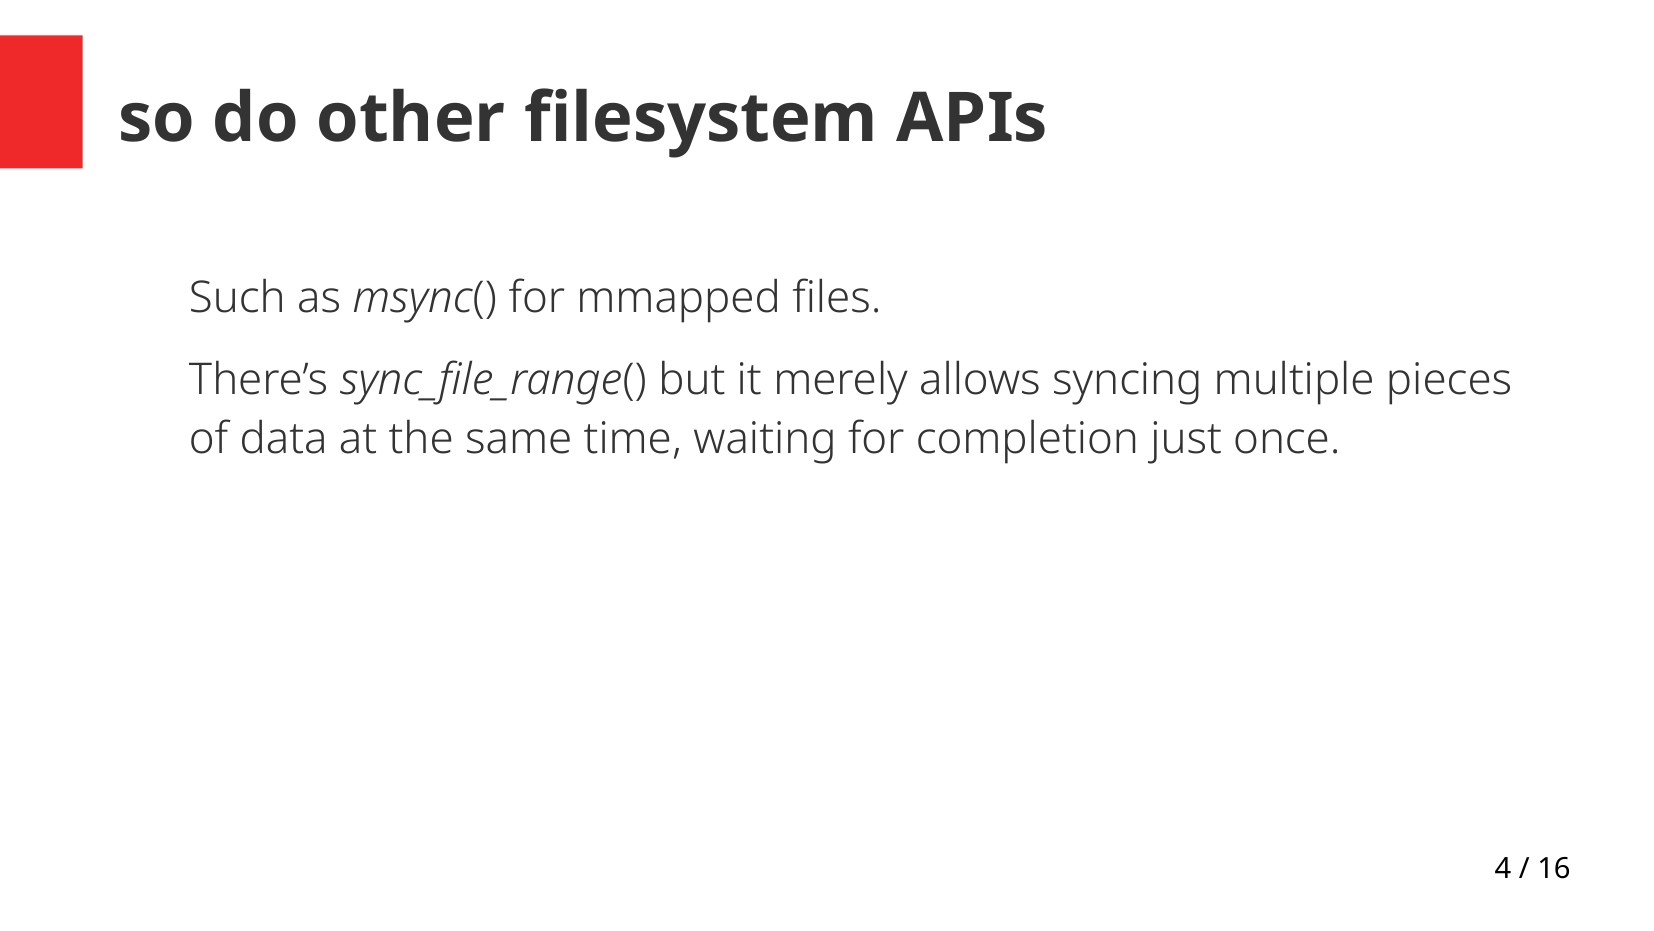

# so do other filesystem APIs
Such as msync() for mmapped files.
There’s sync_file_range() but it merely allows syncing multiple pieces of data at the same time, waiting for completion just once.
4